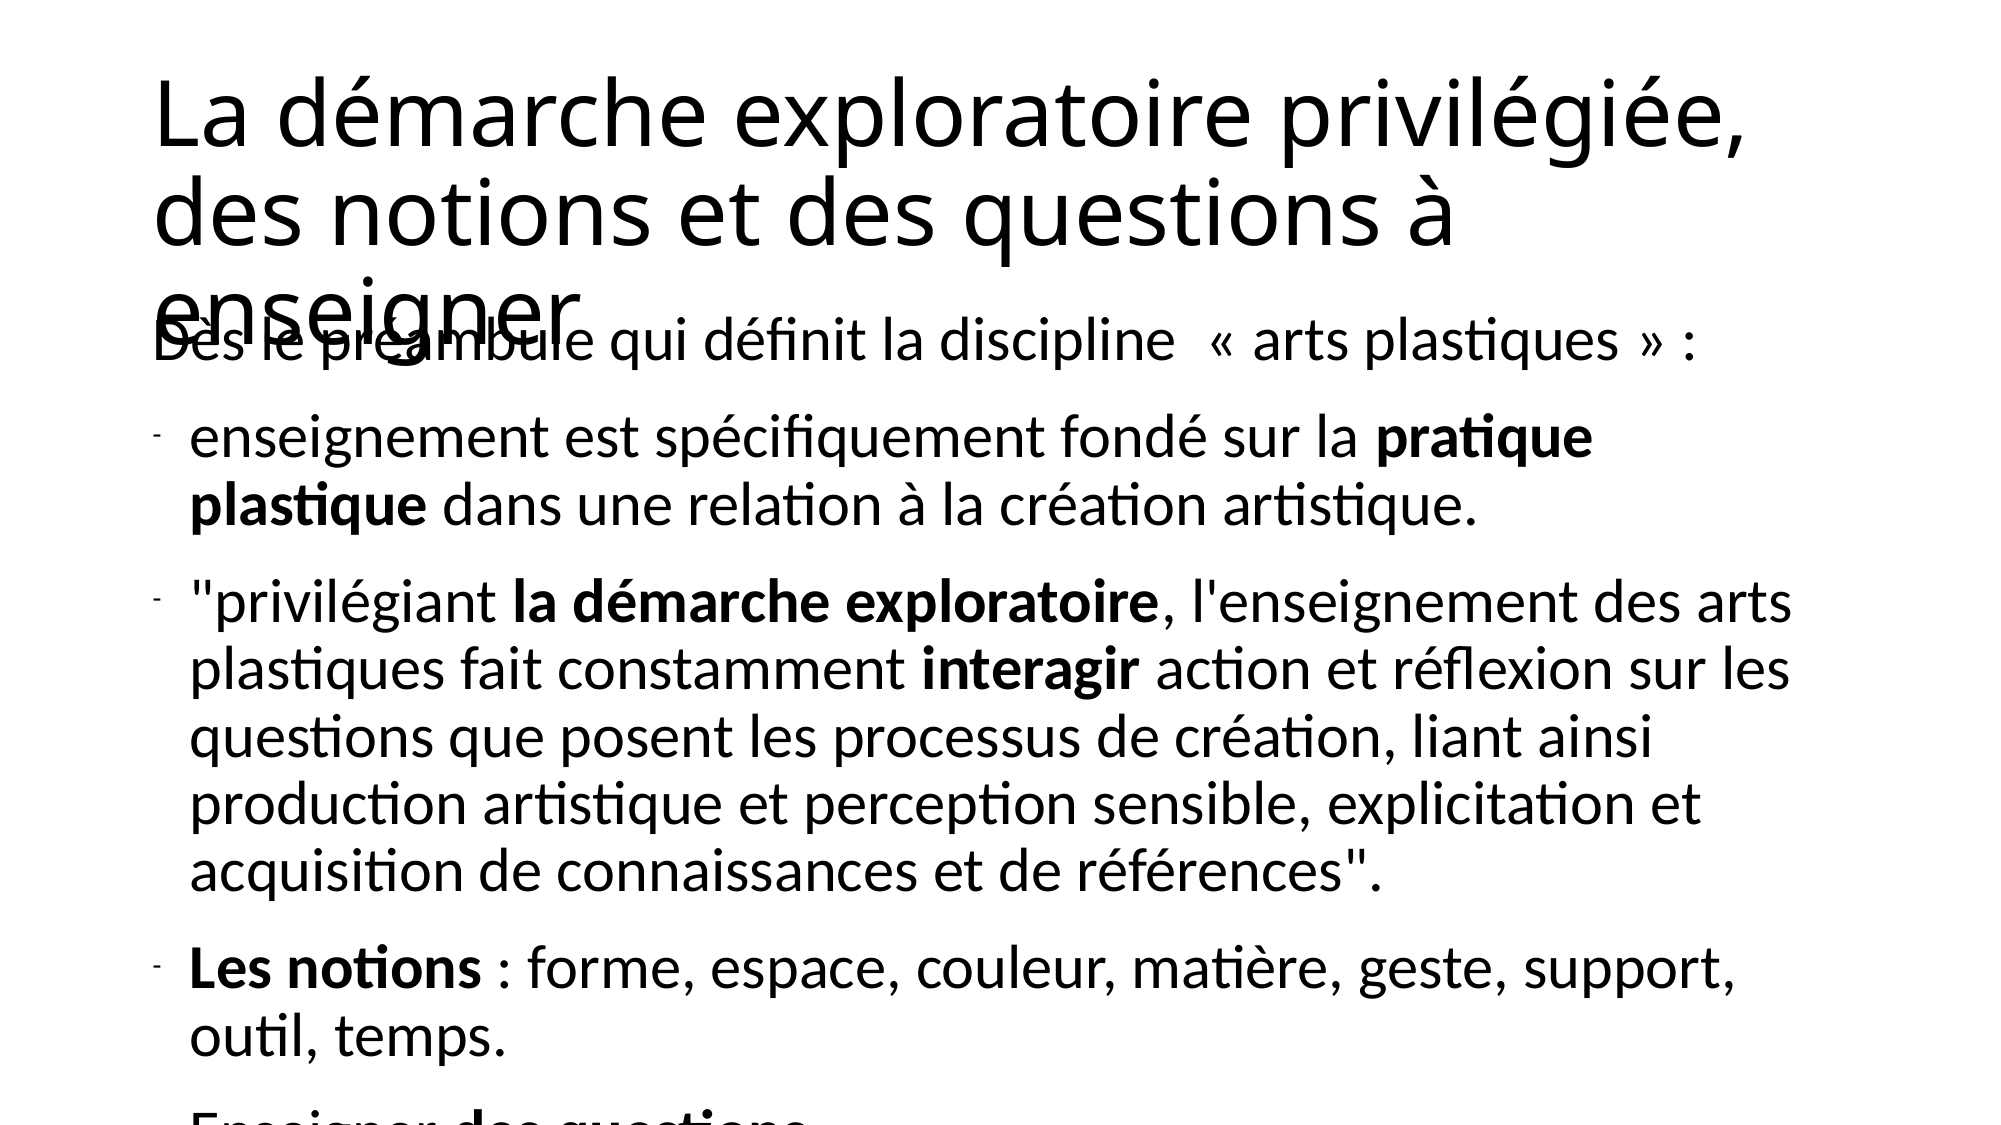

# La démarche exploratoire privilégiée, des notions et des questions à enseigner
Dès le préambule qui définit la discipline « arts plastiques » :
enseignement est spécifiquement fondé sur la pratique plastique dans une relation à la création artistique.
"privilégiant la démarche exploratoire, l'enseignement des arts plastiques fait constamment interagir action et réflexion sur les questions que posent les processus de création, liant ainsi production artistique et perception sensible, explicitation et acquisition de connaissances et de références".
Les notions : forme, espace, couleur, matière, geste, support, outil, temps.
Enseigner des questions